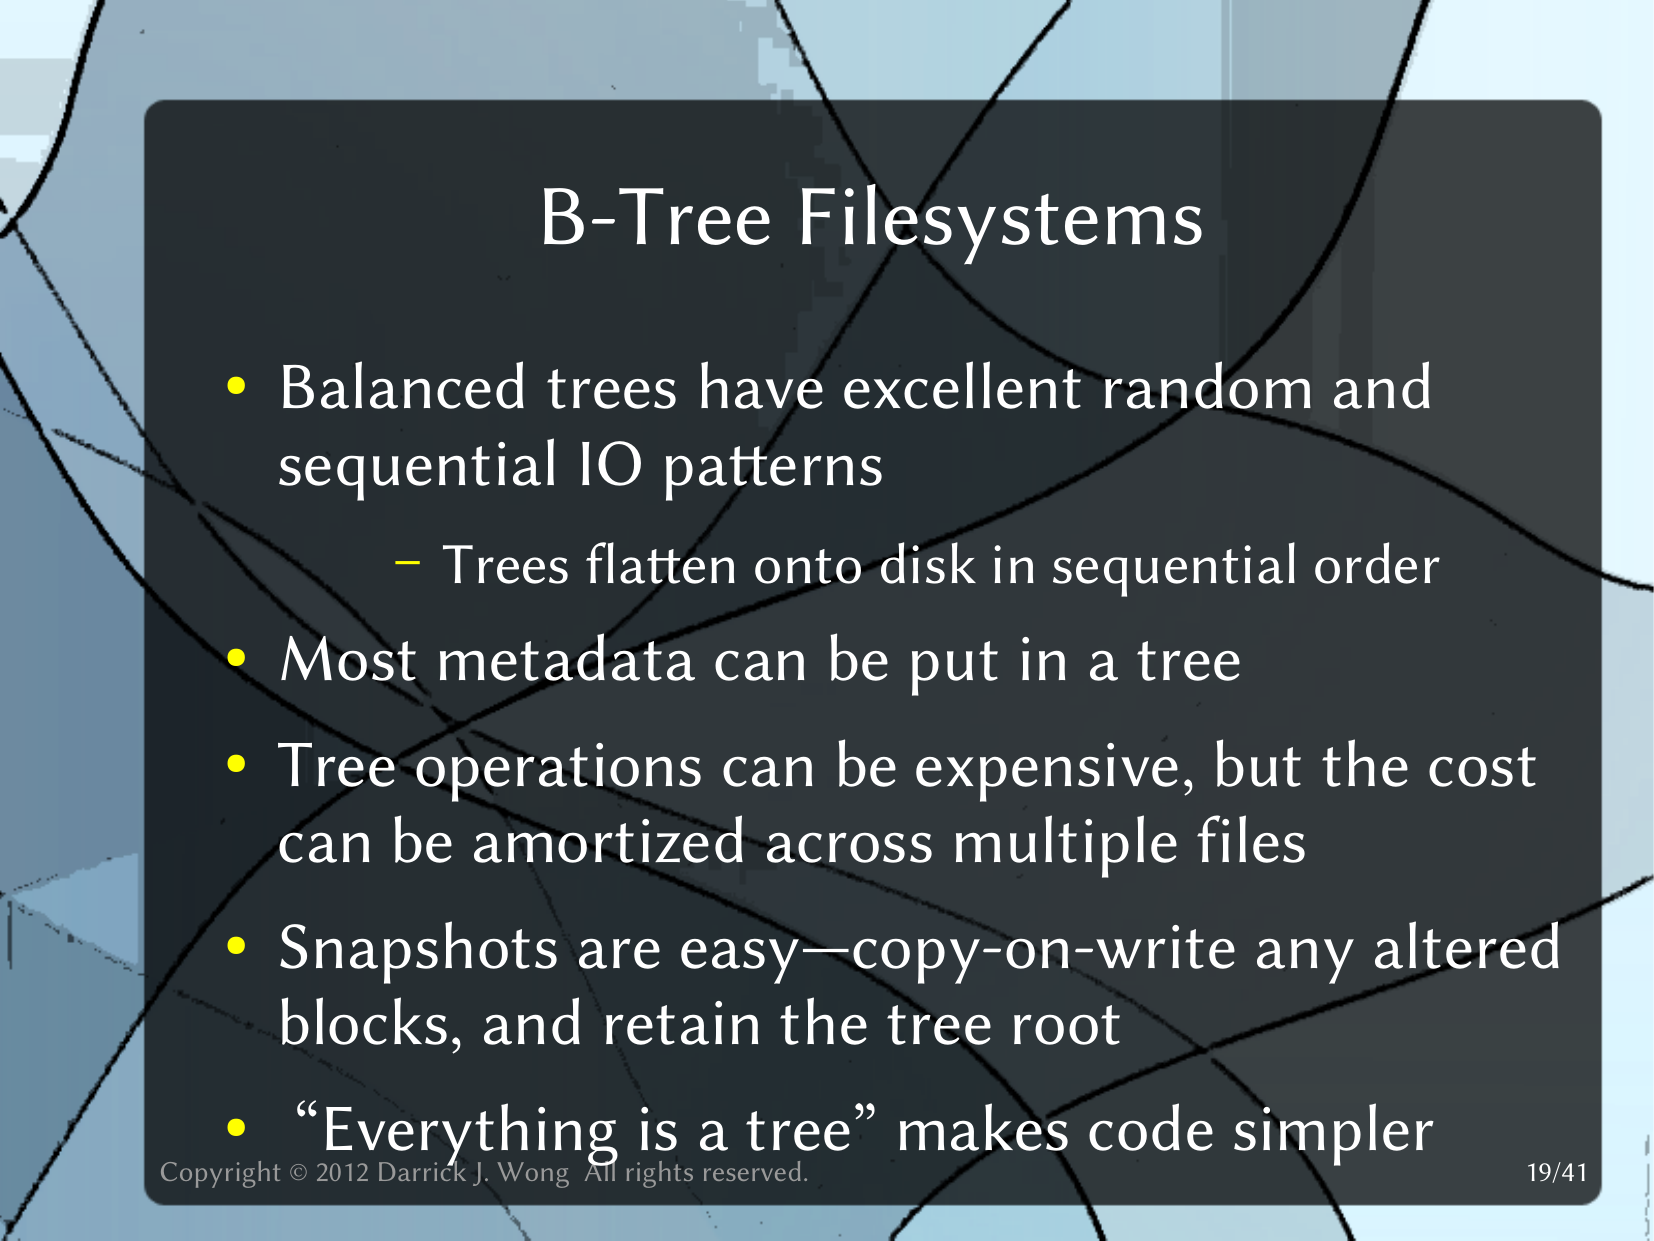

# B-Tree Filesystems
Balanced trees have excellent random and sequential IO patterns
Trees flatten onto disk in sequential order
Most metadata can be put in a tree
Tree operations can be expensive, but the cost can be amortized across multiple files
Snapshots are easy—copy-on-write any altered blocks, and retain the tree root
 “Everything is a tree” makes code simpler
19